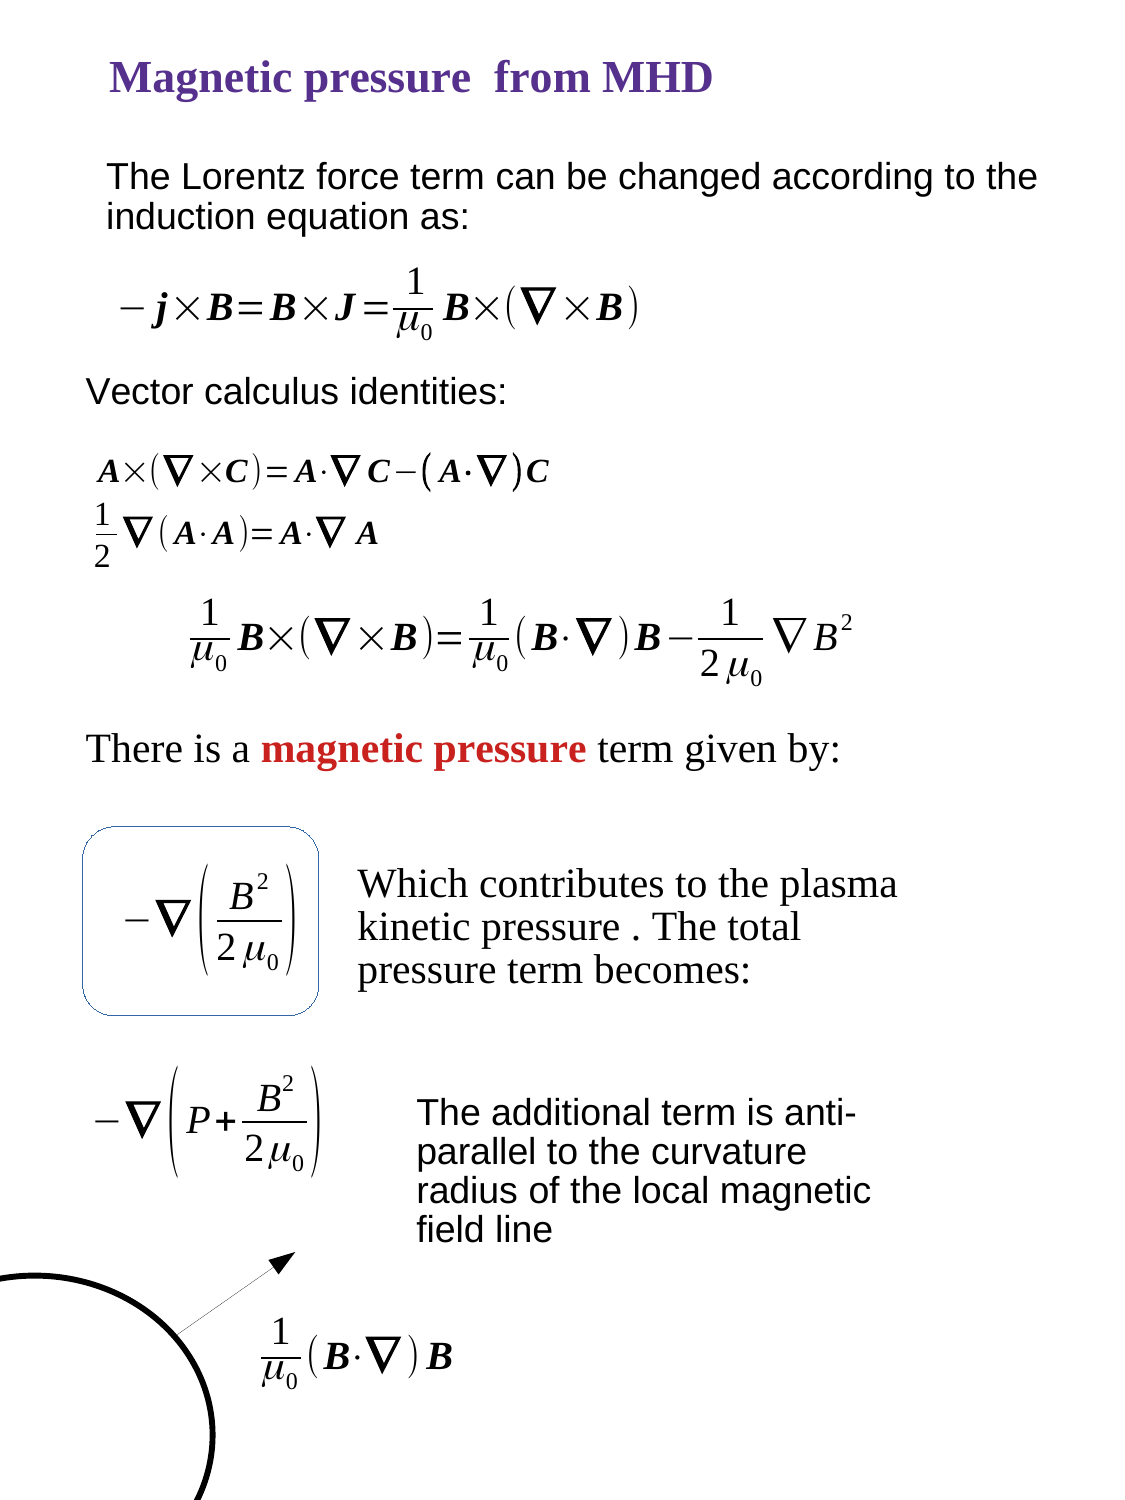

Magnetic pressure from MHD
The Lorentz force term can be changed according to the induction equation as:
Vector calculus identities:
There is a magnetic pressure term given by:
Which contributes to the plasma kinetic pressure . The total pressure term becomes:
The additional term is anti-parallel to the curvature radius of the local magnetic field line